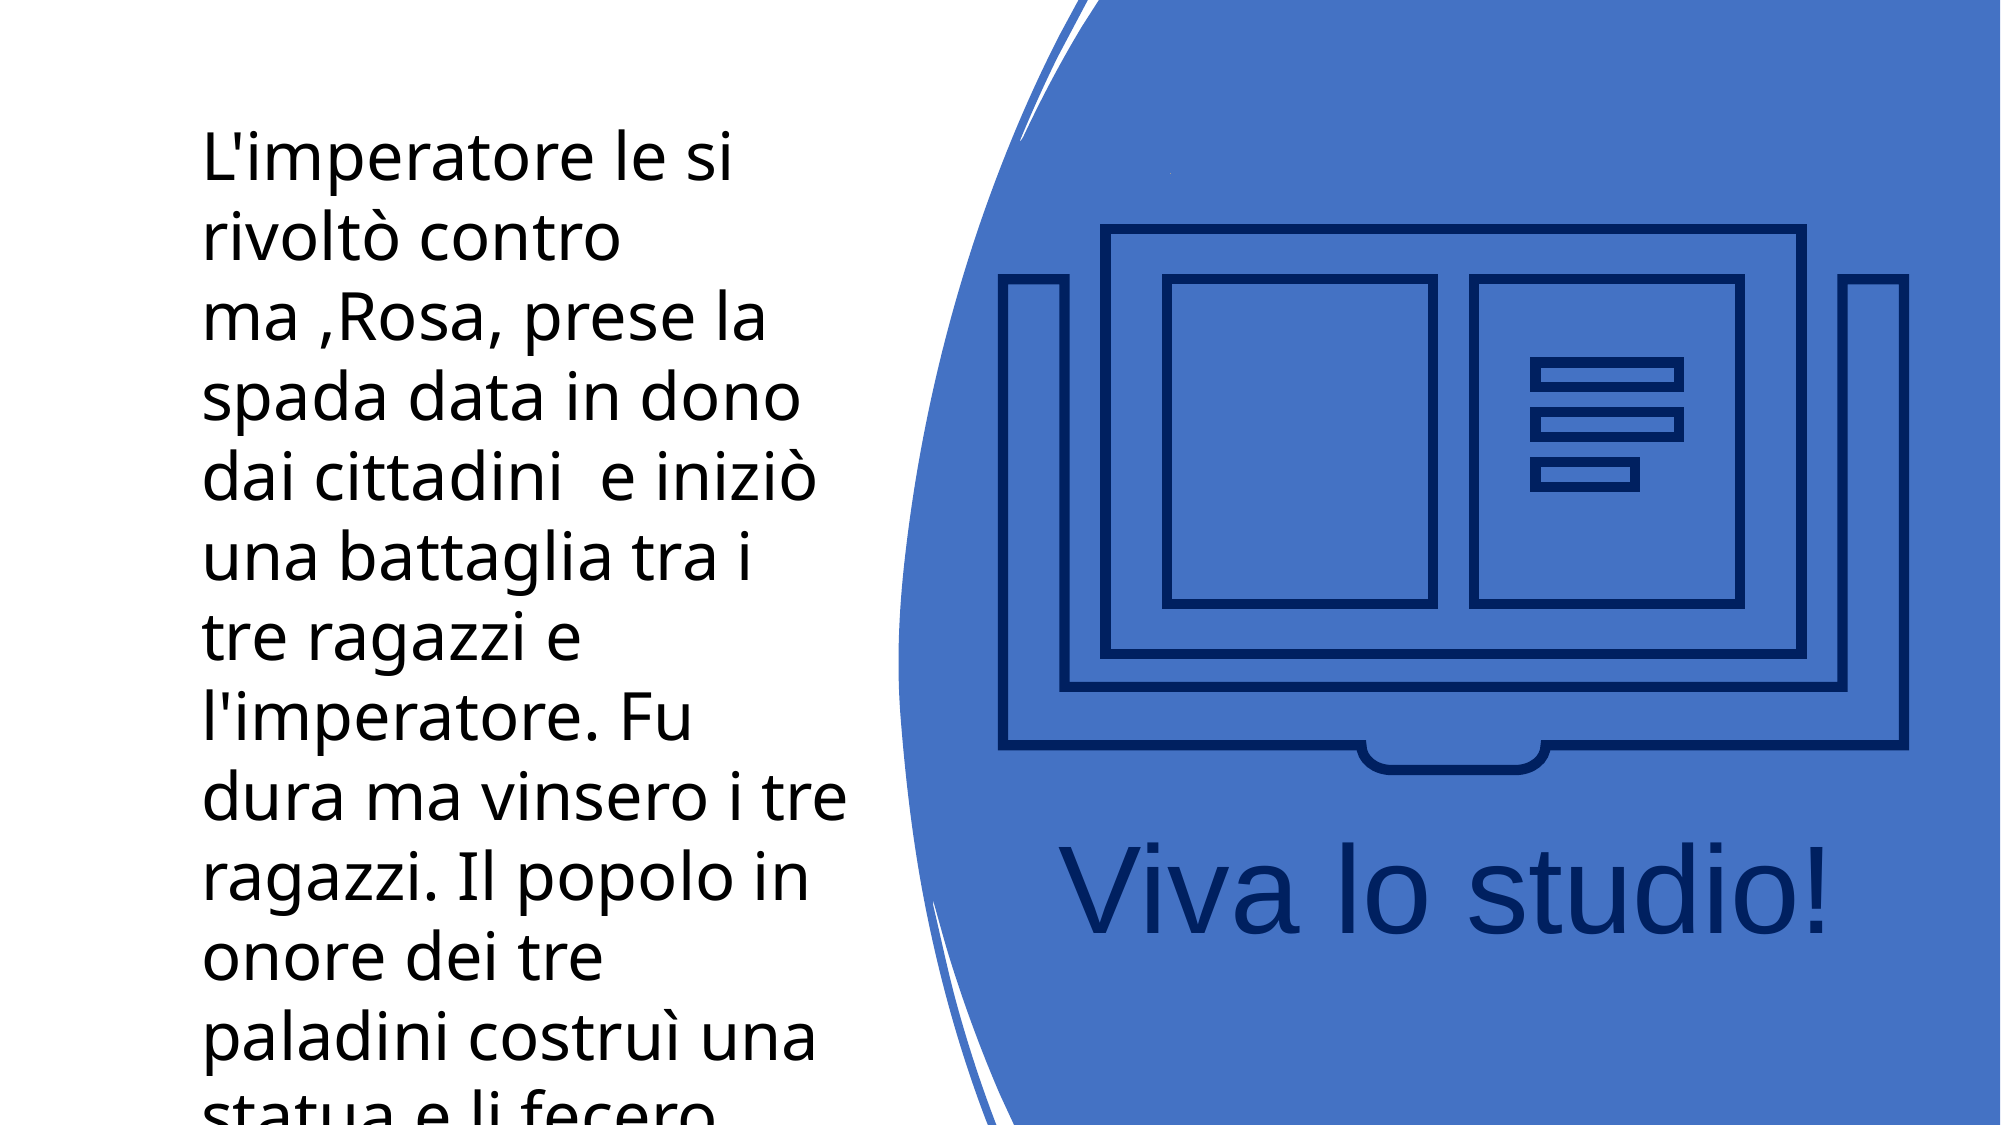

# L'imperatore le si rivoltò contro ma ,Rosa, prese la spada data in dono dai cittadini e iniziò una battaglia tra i tre ragazzi e l'imperatore. Fu dura ma vinsero i tre ragazzi. Il popolo in onore dei tre paladini costruì una statua e li fecero alloggiare nel palazzo reale. I ragazzi onorati dovettero ,però, partire per una nuova avventura.
Viva lo studio!